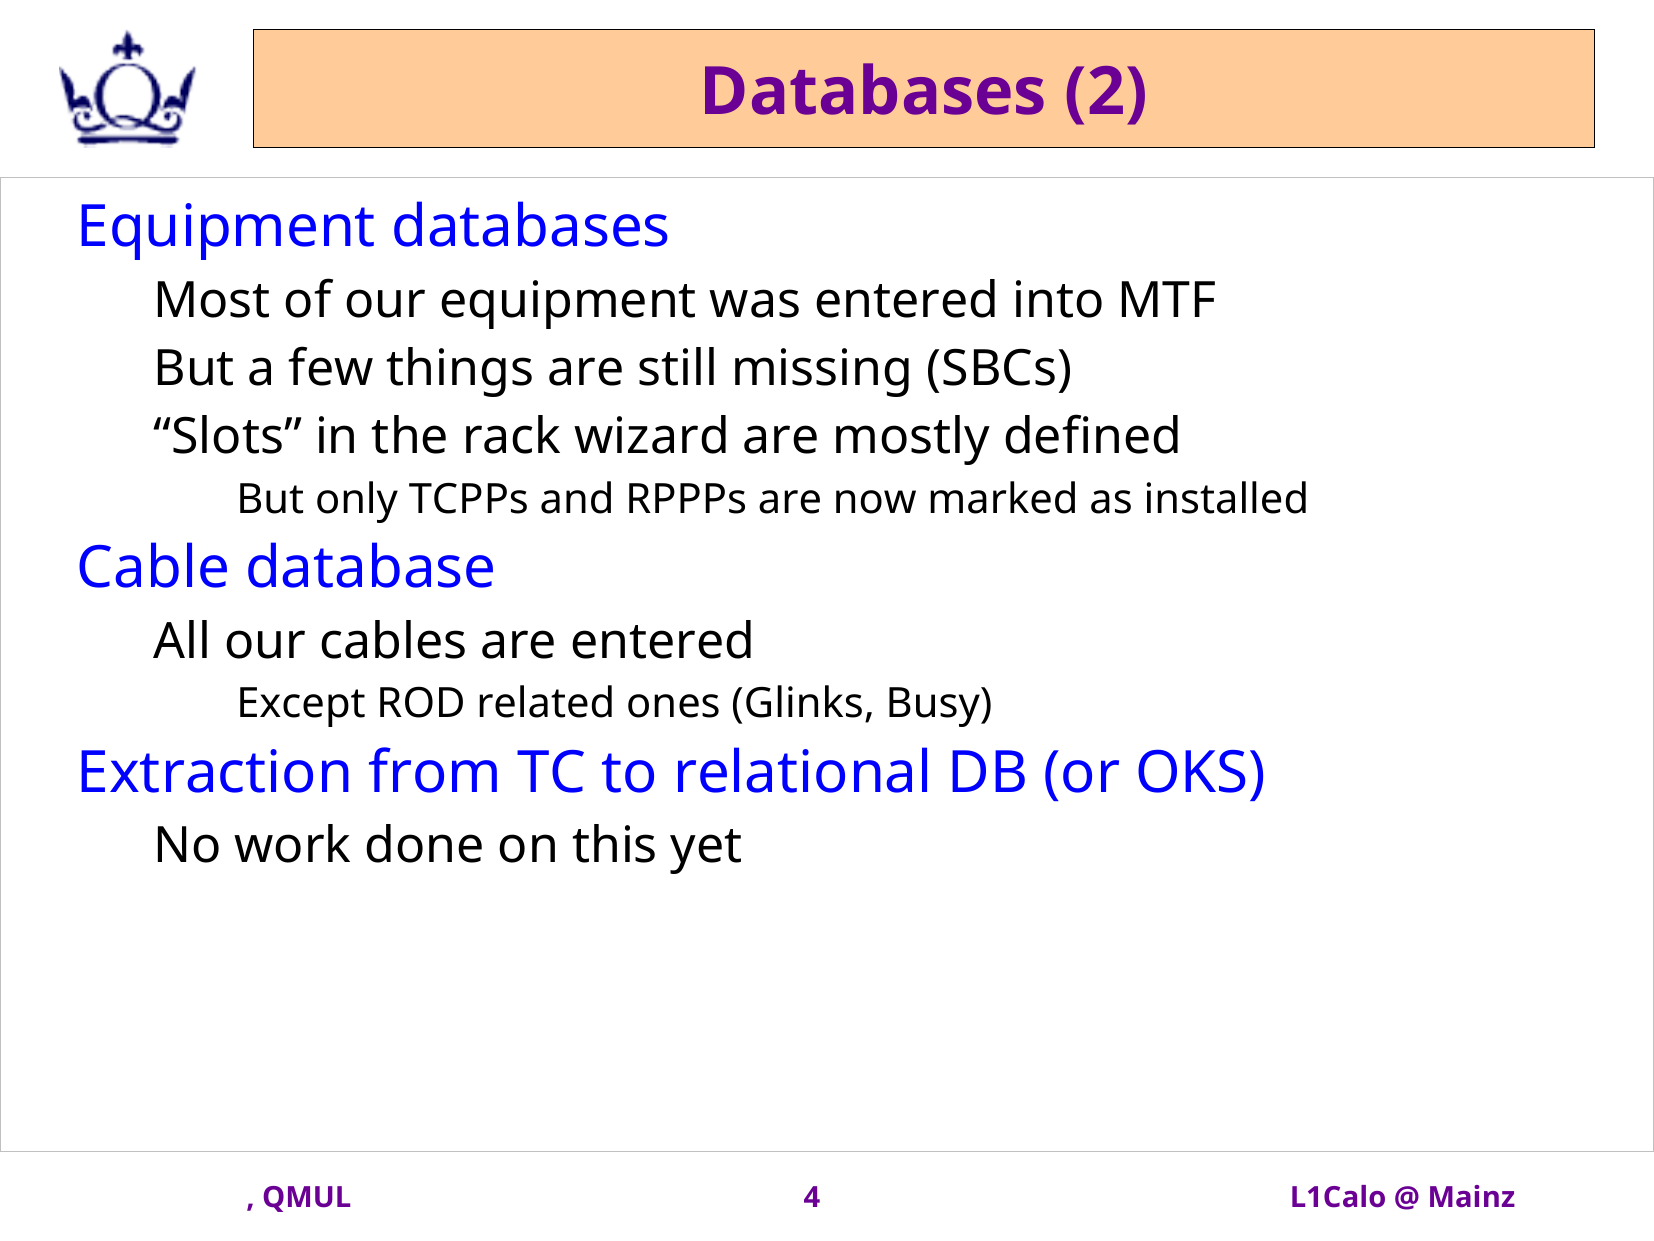

# Databases (2)
Equipment databases
Most of our equipment was entered into MTF
But a few things are still missing (SBCs)
“Slots” in the rack wizard are mostly defined
But only TCPPs and RPPPs are now marked as installed
Cable database
All our cables are entered
Except ROD related ones (Glinks, Busy)
Extraction from TC to relational DB (or OKS)
No work done on this yet